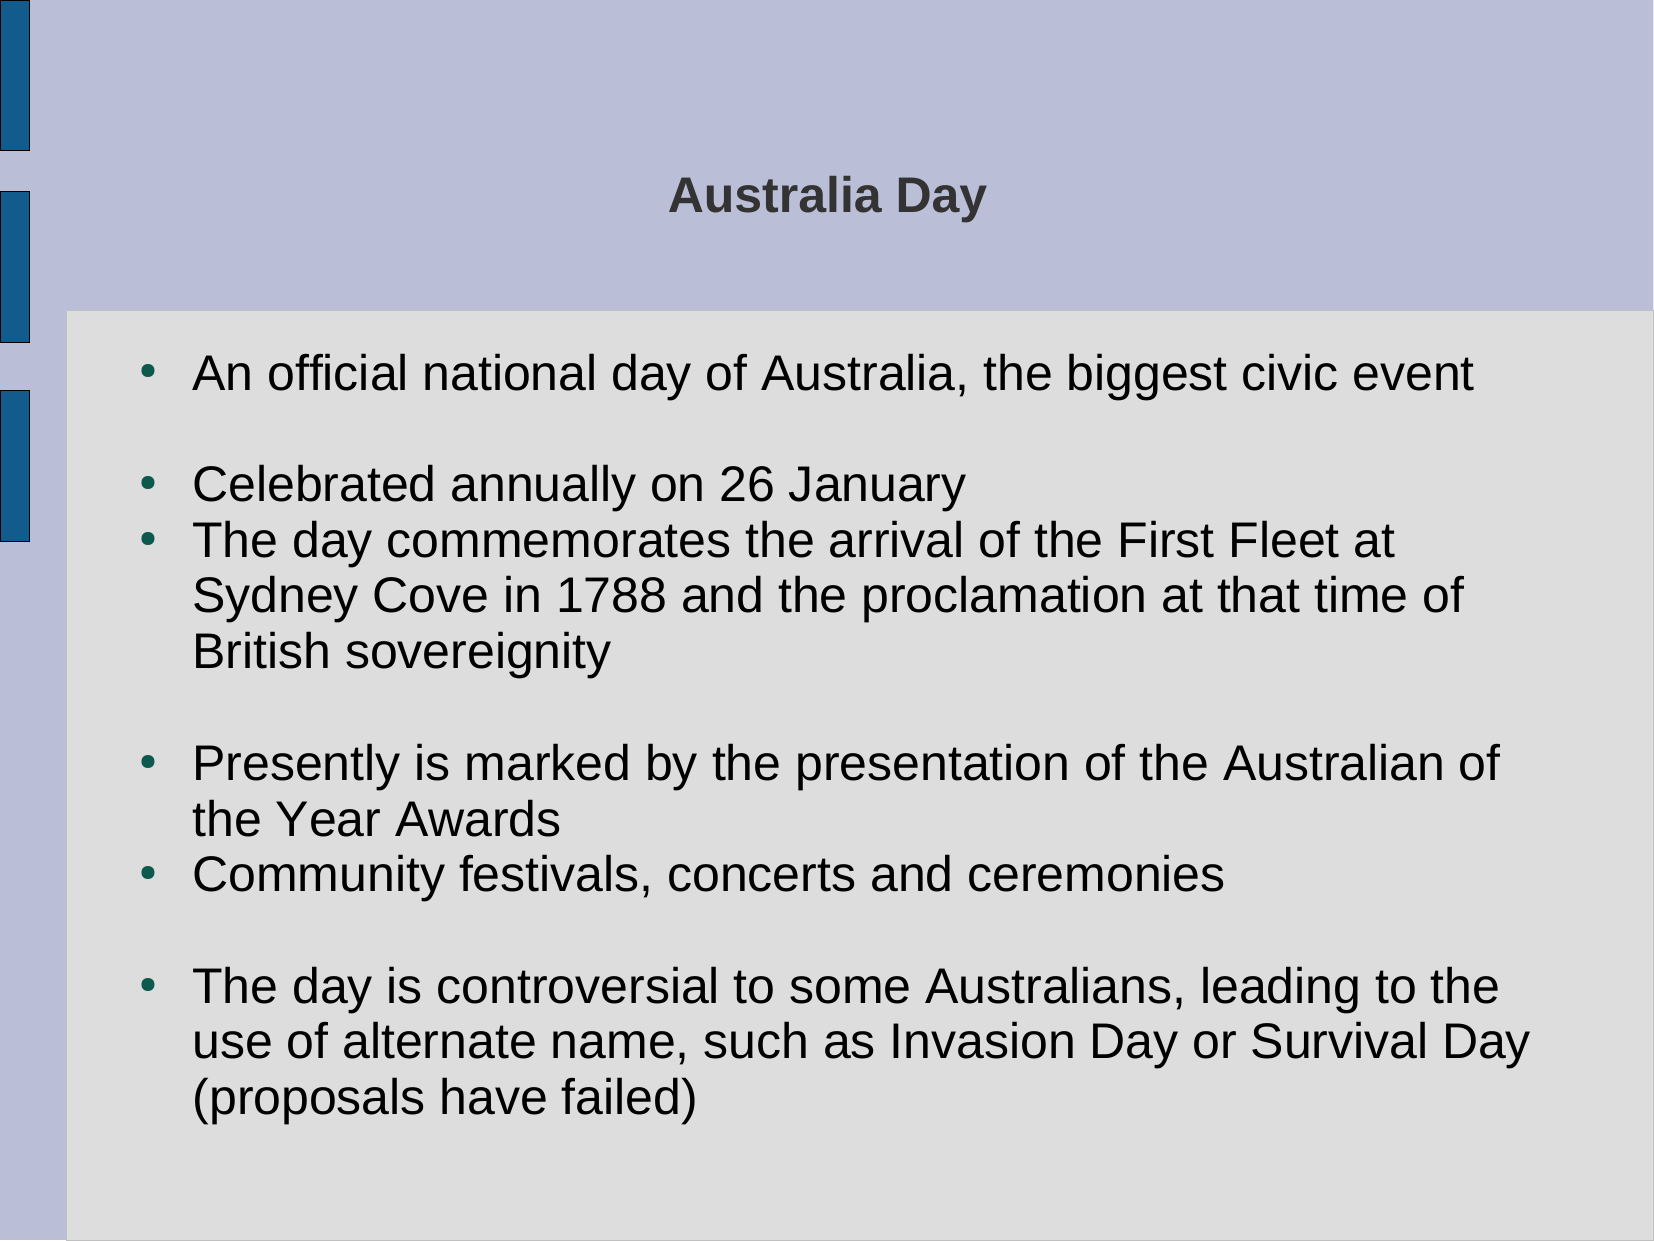

# Australia Day
An official national day of Australia, the biggest civic event
Celebrated annually on 26 January
The day commemorates the arrival of the First Fleet at Sydney Cove in 1788 and the proclamation at that time of British sovereignity
Presently is marked by the presentation of the Australian of the Year Awards
Community festivals, concerts and ceremonies
The day is controversial to some Australians, leading to the use of alternate name, such as Invasion Day or Survival Day (proposals have failed)